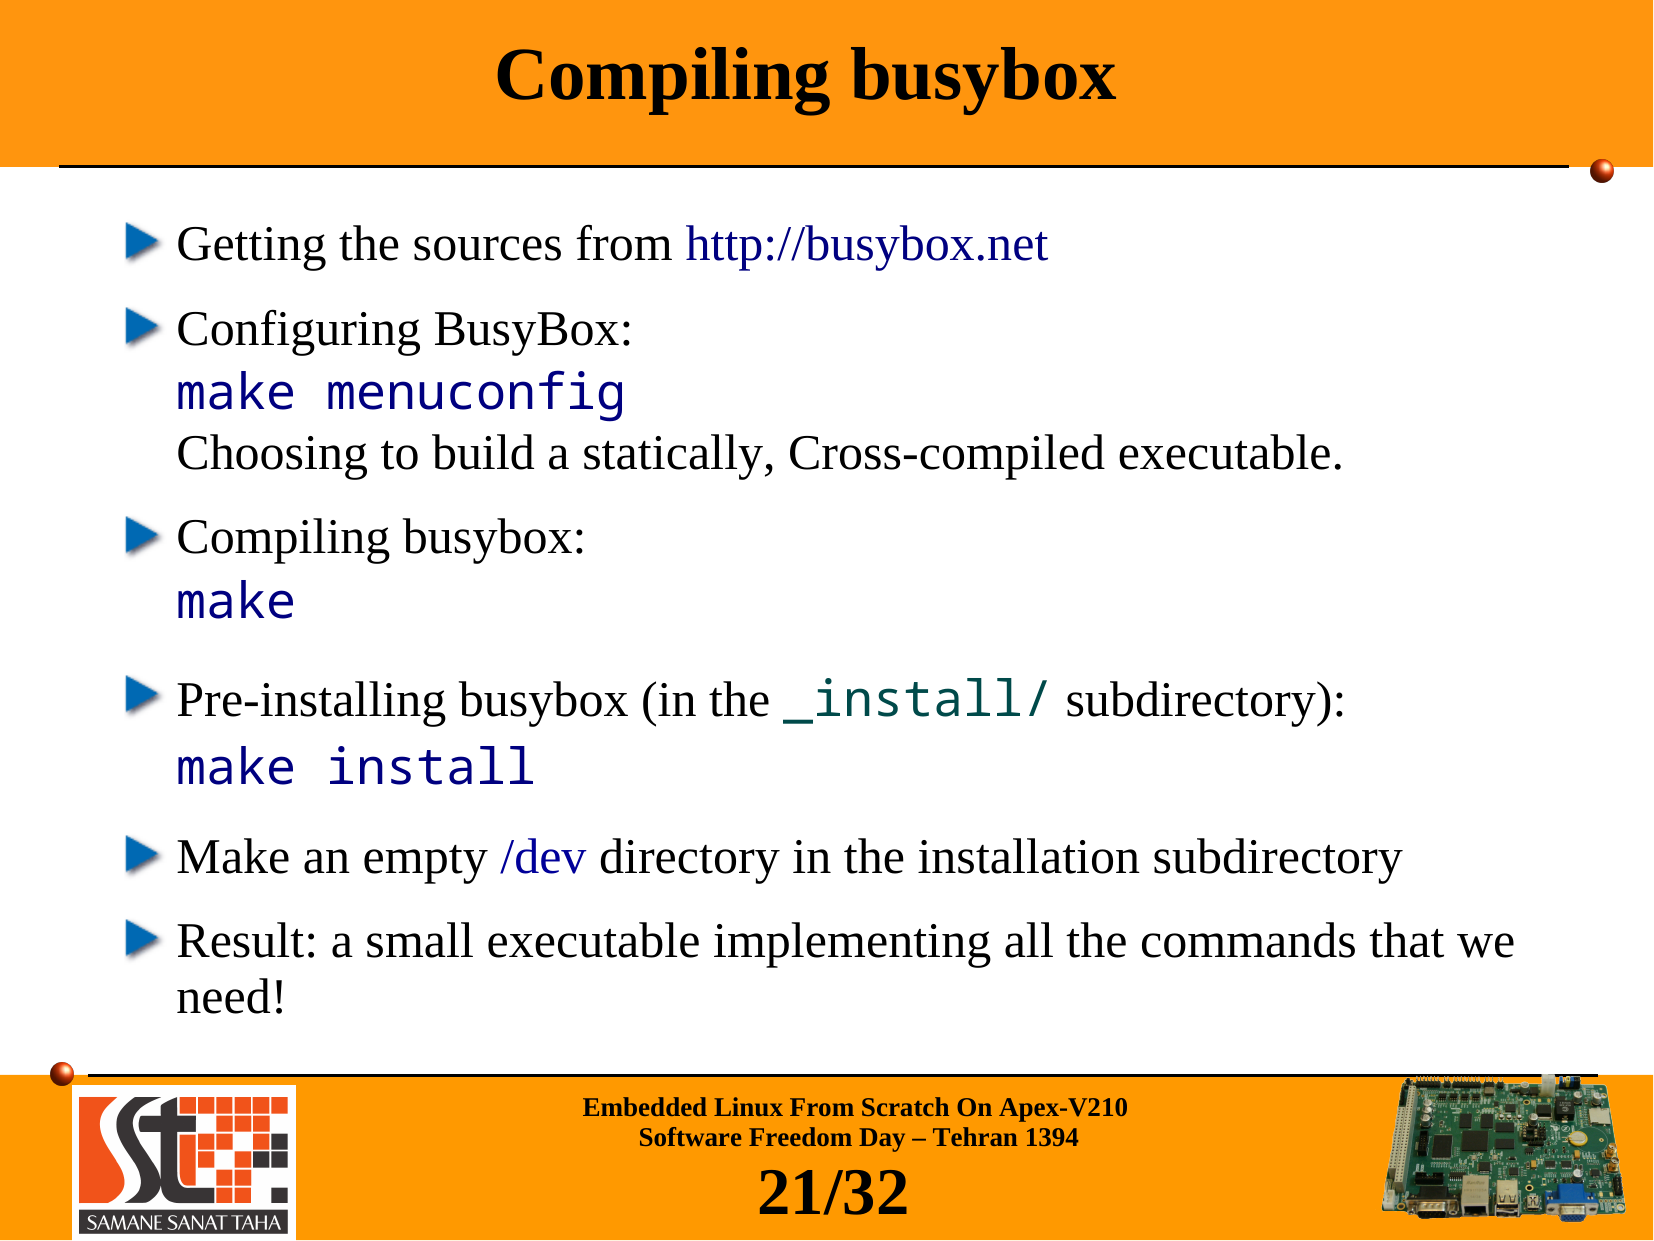

# Compiling busybox
Getting the sources from http://busybox.net
Configuring BusyBox:
make menuconfig
Choosing to build a statically, Cross-compiled executable.
Compiling busybox:
make
Pre-installing busybox (in the _install/ subdirectory):
make install
Make an empty /dev directory in the installation subdirectory
Result: a small executable implementing all the commands that we need!